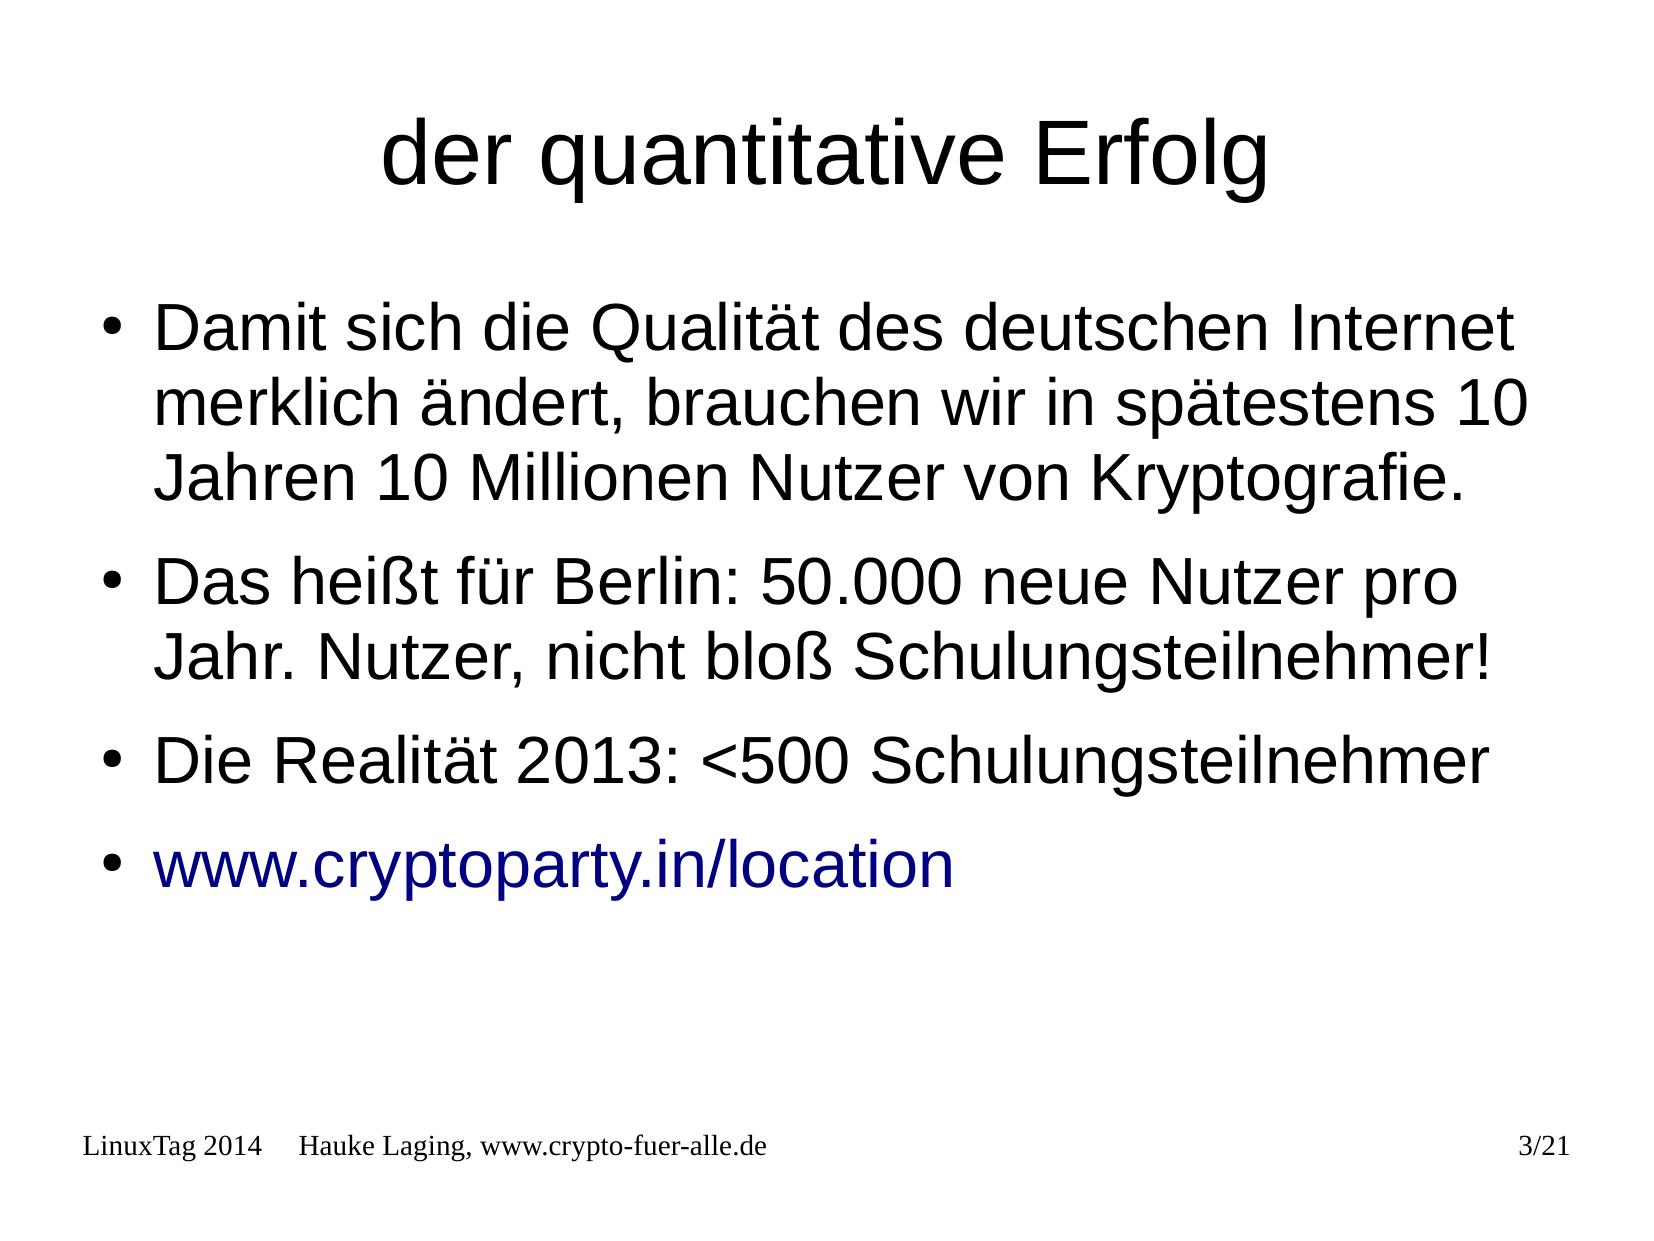

# der quantitative Erfolg
Damit sich die Qualität des deutschen Internet merklich ändert, brauchen wir in spätestens 10 Jahren 10 Millionen Nutzer von Kryptografie.
Das heißt für Berlin: 50.000 neue Nutzer pro Jahr. Nutzer, nicht bloß Schulungsteilnehmer!
Die Realität 2013: <500 Schulungsteilnehmer
www.cryptoparty.in/location
3